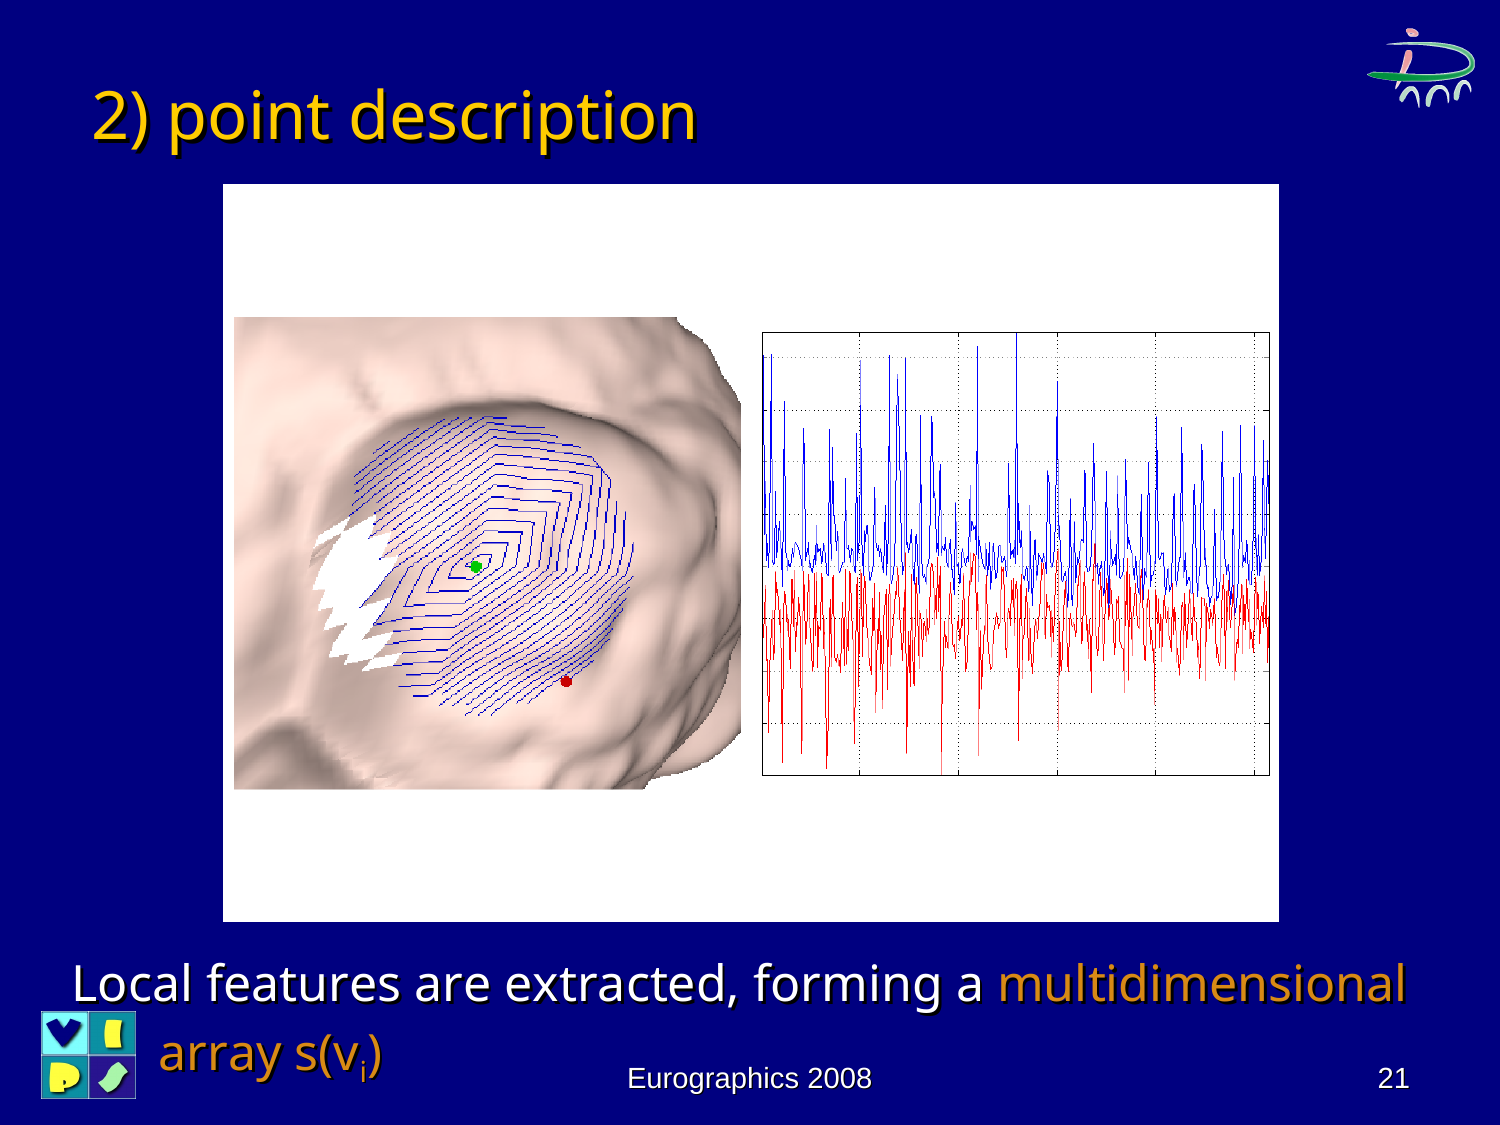

# 2) point description
Local features are extracted, forming a multidimensional array s(vi)
Eurographics 2008
21